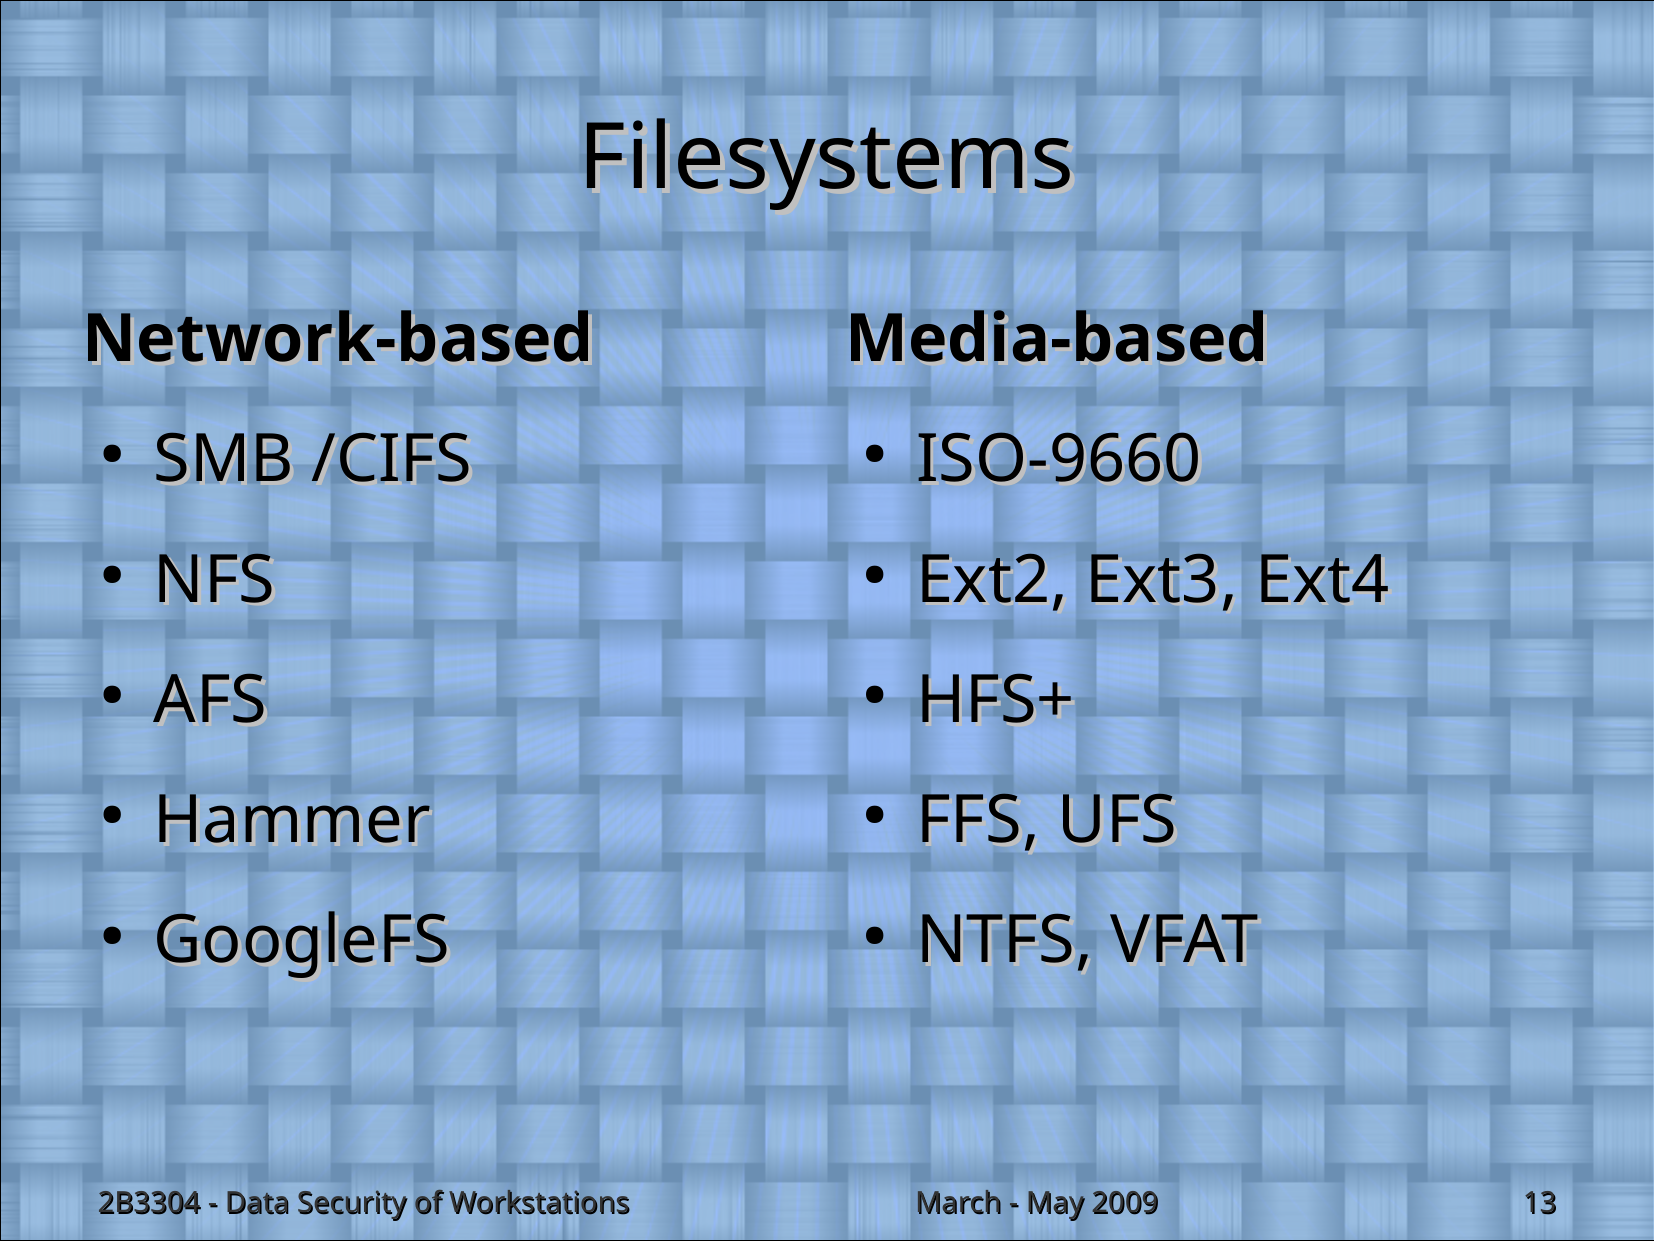

# Filesystems
Network-based
SMB /CIFS
NFS
AFS
Hammer
GoogleFS
Media-based
ISO-9660
Ext2, Ext3, Ext4
HFS+
FFS, UFS
NTFS, VFAT